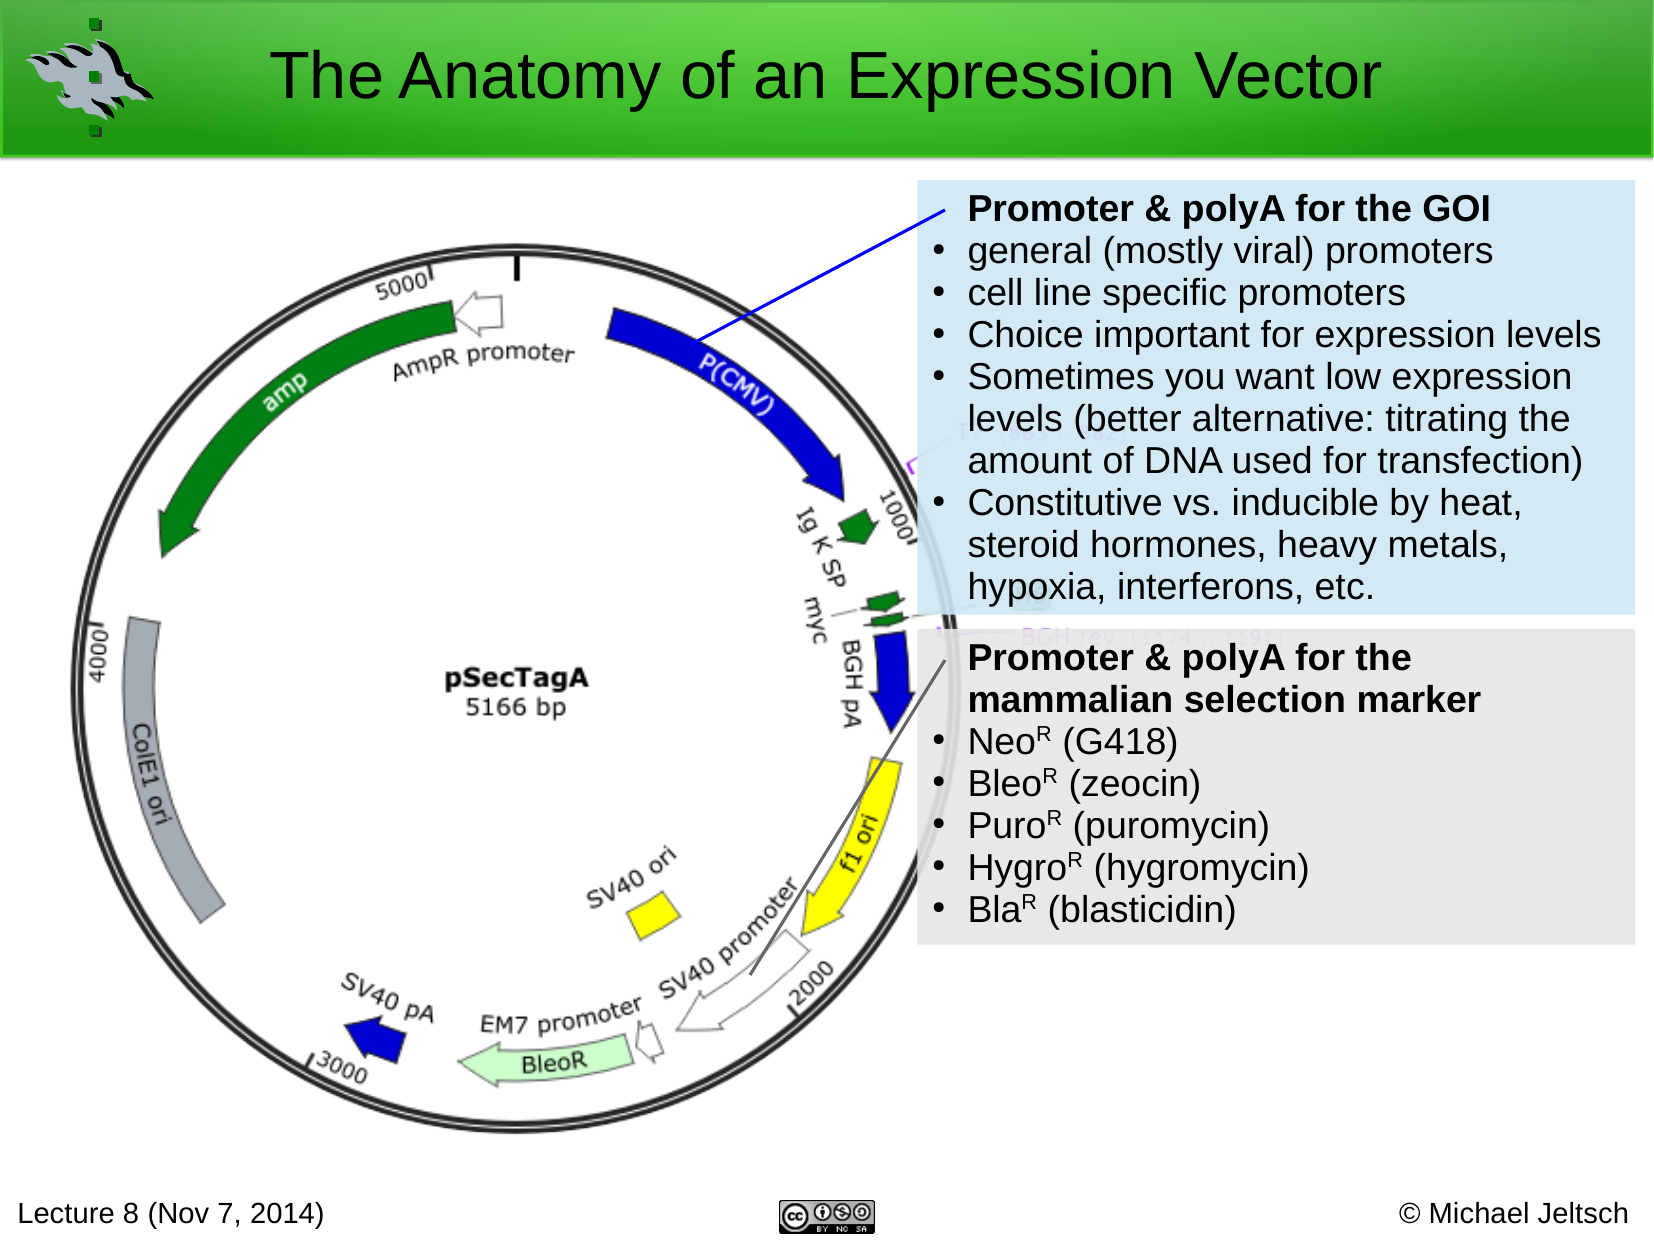

# The Anatomy of an Expression Vector
Promoter & polyA for the GOI
general (mostly viral) promoters
cell line specific promoters
Choice important for expression levels
Sometimes you want low expression
levels (better alternative: titrating the amount of DNA used for transfection)
Constitutive vs. inducible by heat, steroid hormones, heavy metals, hypoxia, interferons, etc.
Promoter & polyA for the mammalian selection marker
NeoR (G418)
BleoR (zeocin)
PuroR (puromycin)
HygroR (hygromycin)
BlaR (blasticidin)